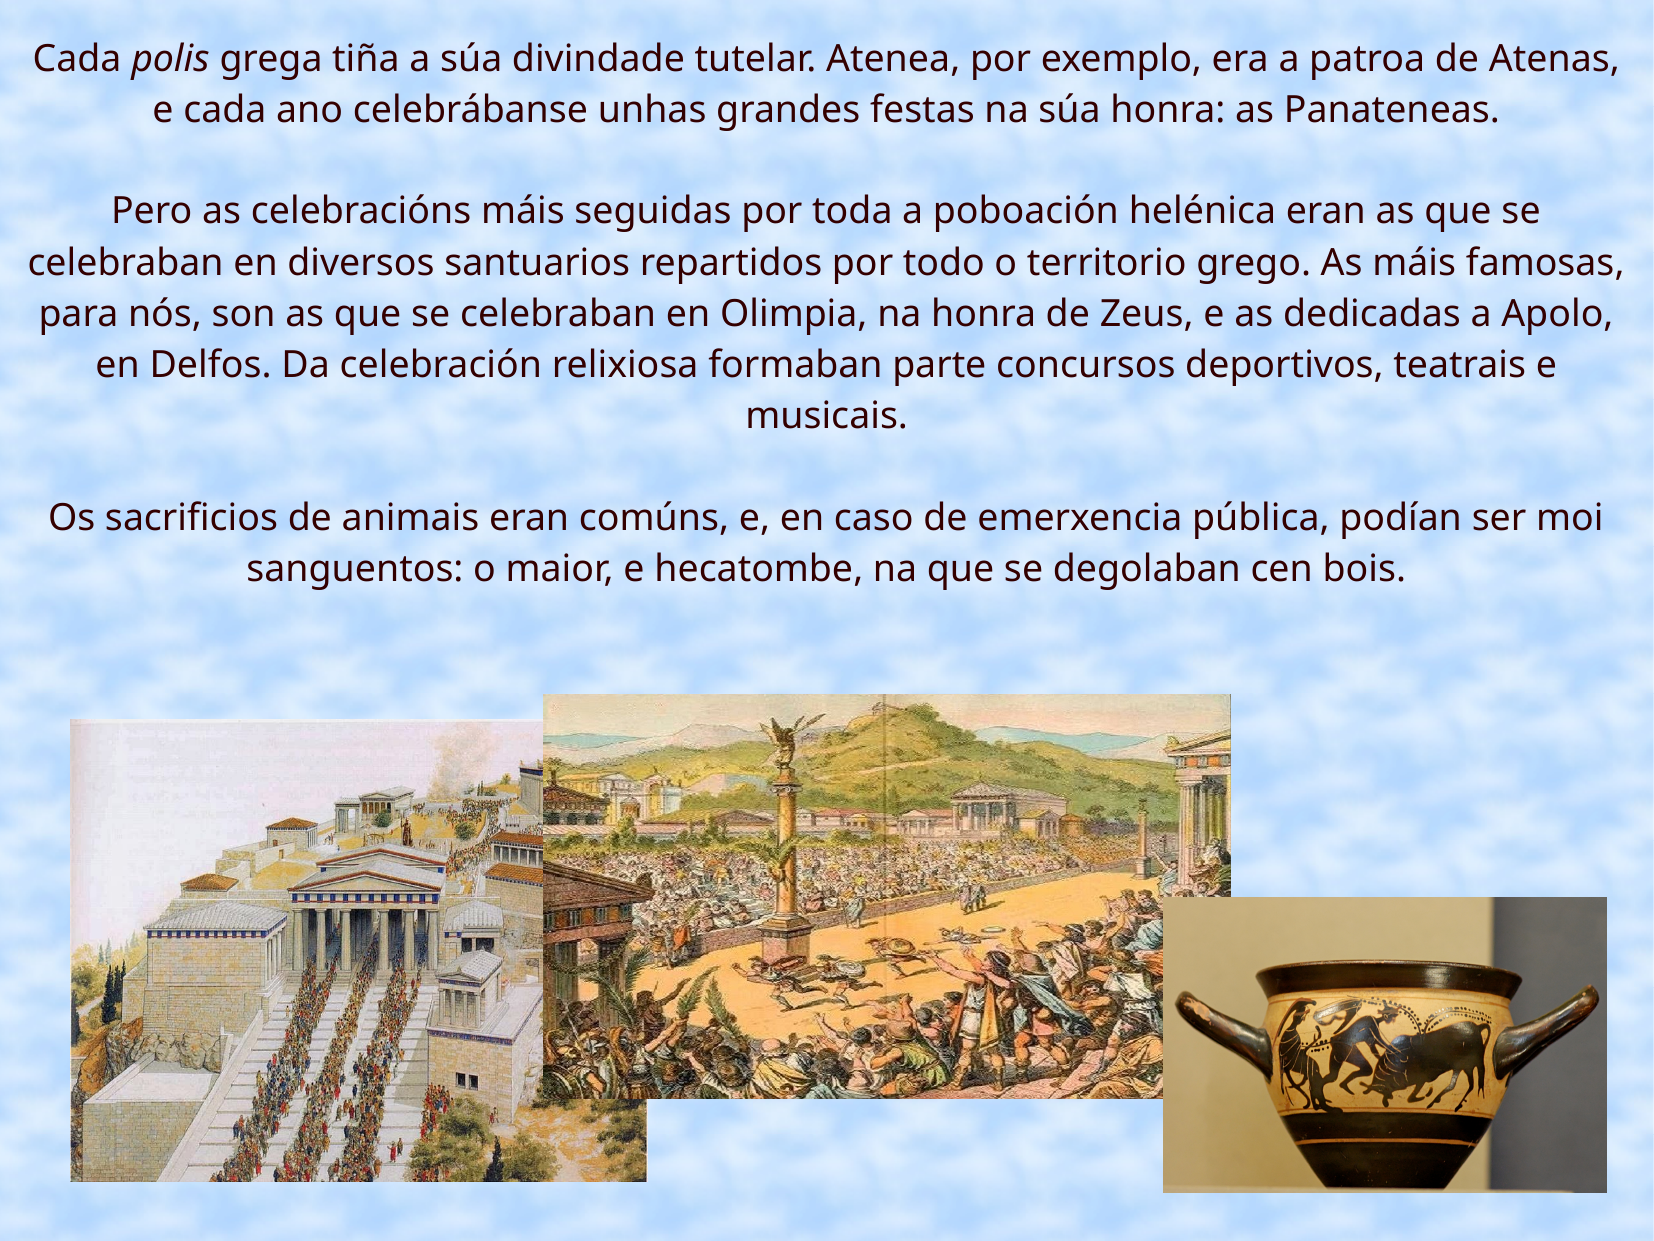

Cada polis grega tiña a súa divindade tutelar. Atenea, por exemplo, era a patroa de Atenas, e cada ano celebrábanse unhas grandes festas na súa honra: as Panateneas.
Pero as celebracións máis seguidas por toda a poboación helénica eran as que se celebraban en diversos santuarios repartidos por todo o territorio grego. As máis famosas, para nós, son as que se celebraban en Olimpia, na honra de Zeus, e as dedicadas a Apolo, en Delfos. Da celebración relixiosa formaban parte concursos deportivos, teatrais e musicais.
Os sacrificios de animais eran comúns, e, en caso de emerxencia pública, podían ser moi sanguentos: o maior, e hecatombe, na que se degolaban cen bois.